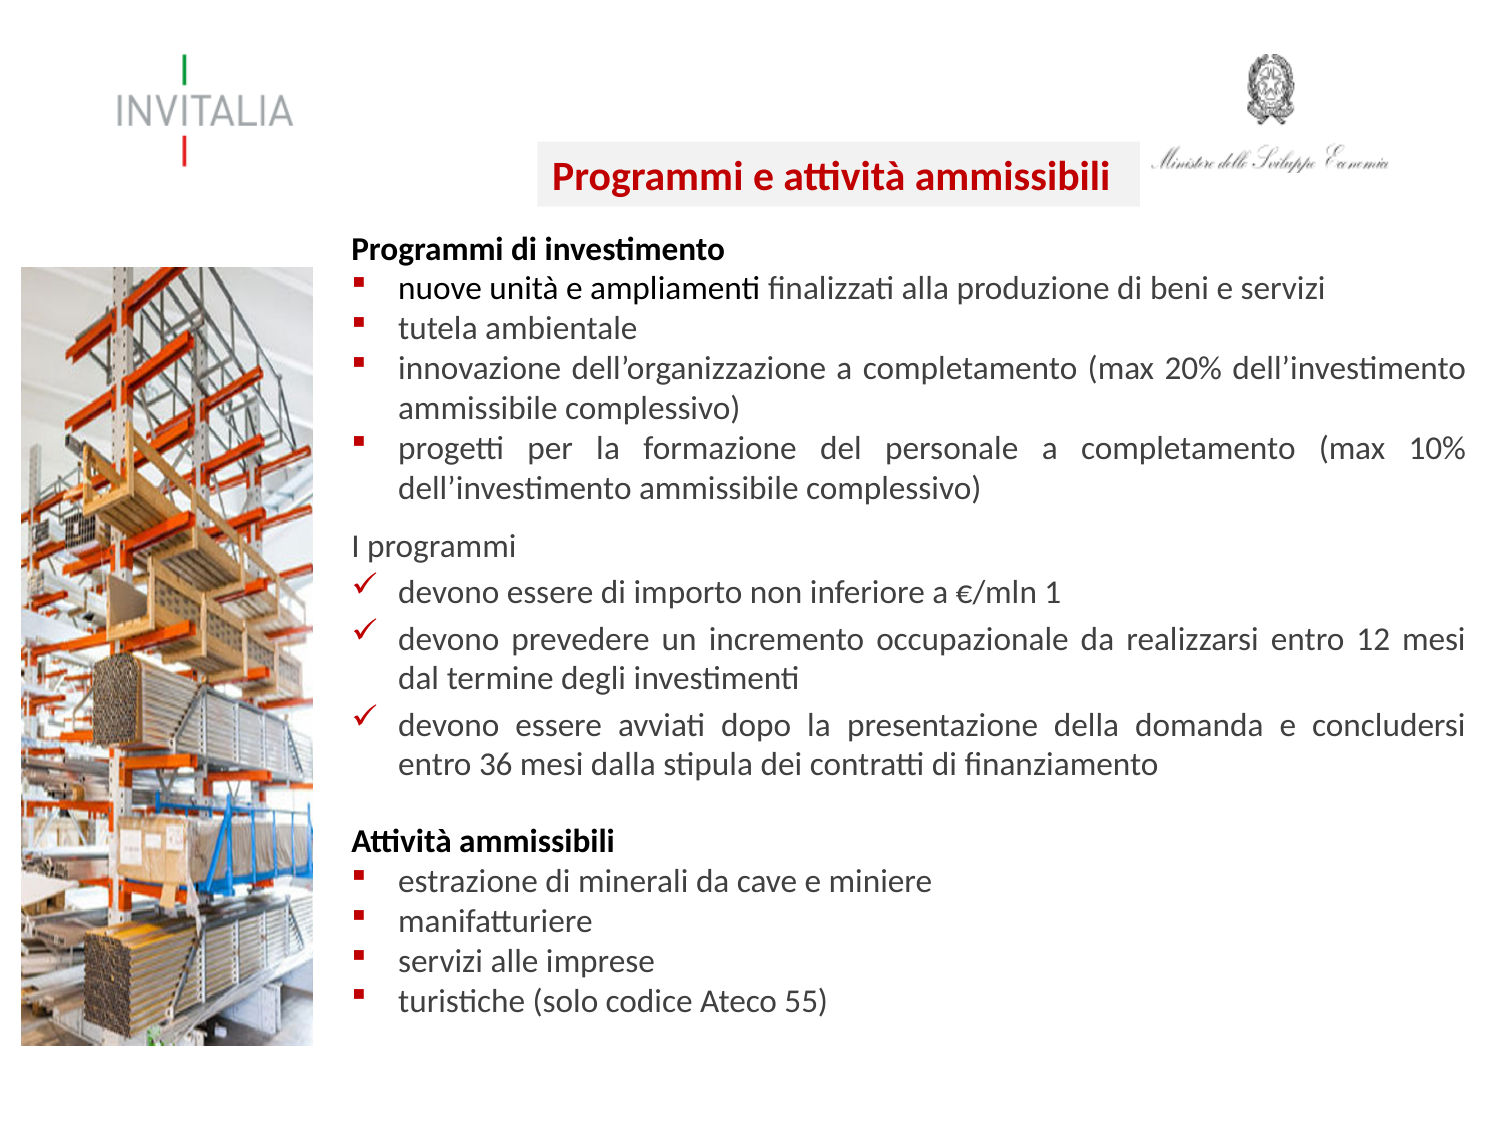

Programmi e attività ammissibili
Programmi di investimento
nuove unità e ampliamenti finalizzati alla produzione di beni e servizi
tutela ambientale
innovazione dell’organizzazione a completamento (max 20% dell’investimento ammissibile complessivo)
progetti per la formazione del personale a completamento (max 10% dell’investimento ammissibile complessivo)
I programmi
devono essere di importo non inferiore a €/mln 1
devono prevedere un incremento occupazionale da realizzarsi entro 12 mesi dal termine degli investimenti
devono essere avviati dopo la presentazione della domanda e concludersi entro 36 mesi dalla stipula dei contratti di finanziamento
Attività ammissibili
estrazione di minerali da cave e miniere
manifatturiere
servizi alle imprese
turistiche (solo codice Ateco 55)